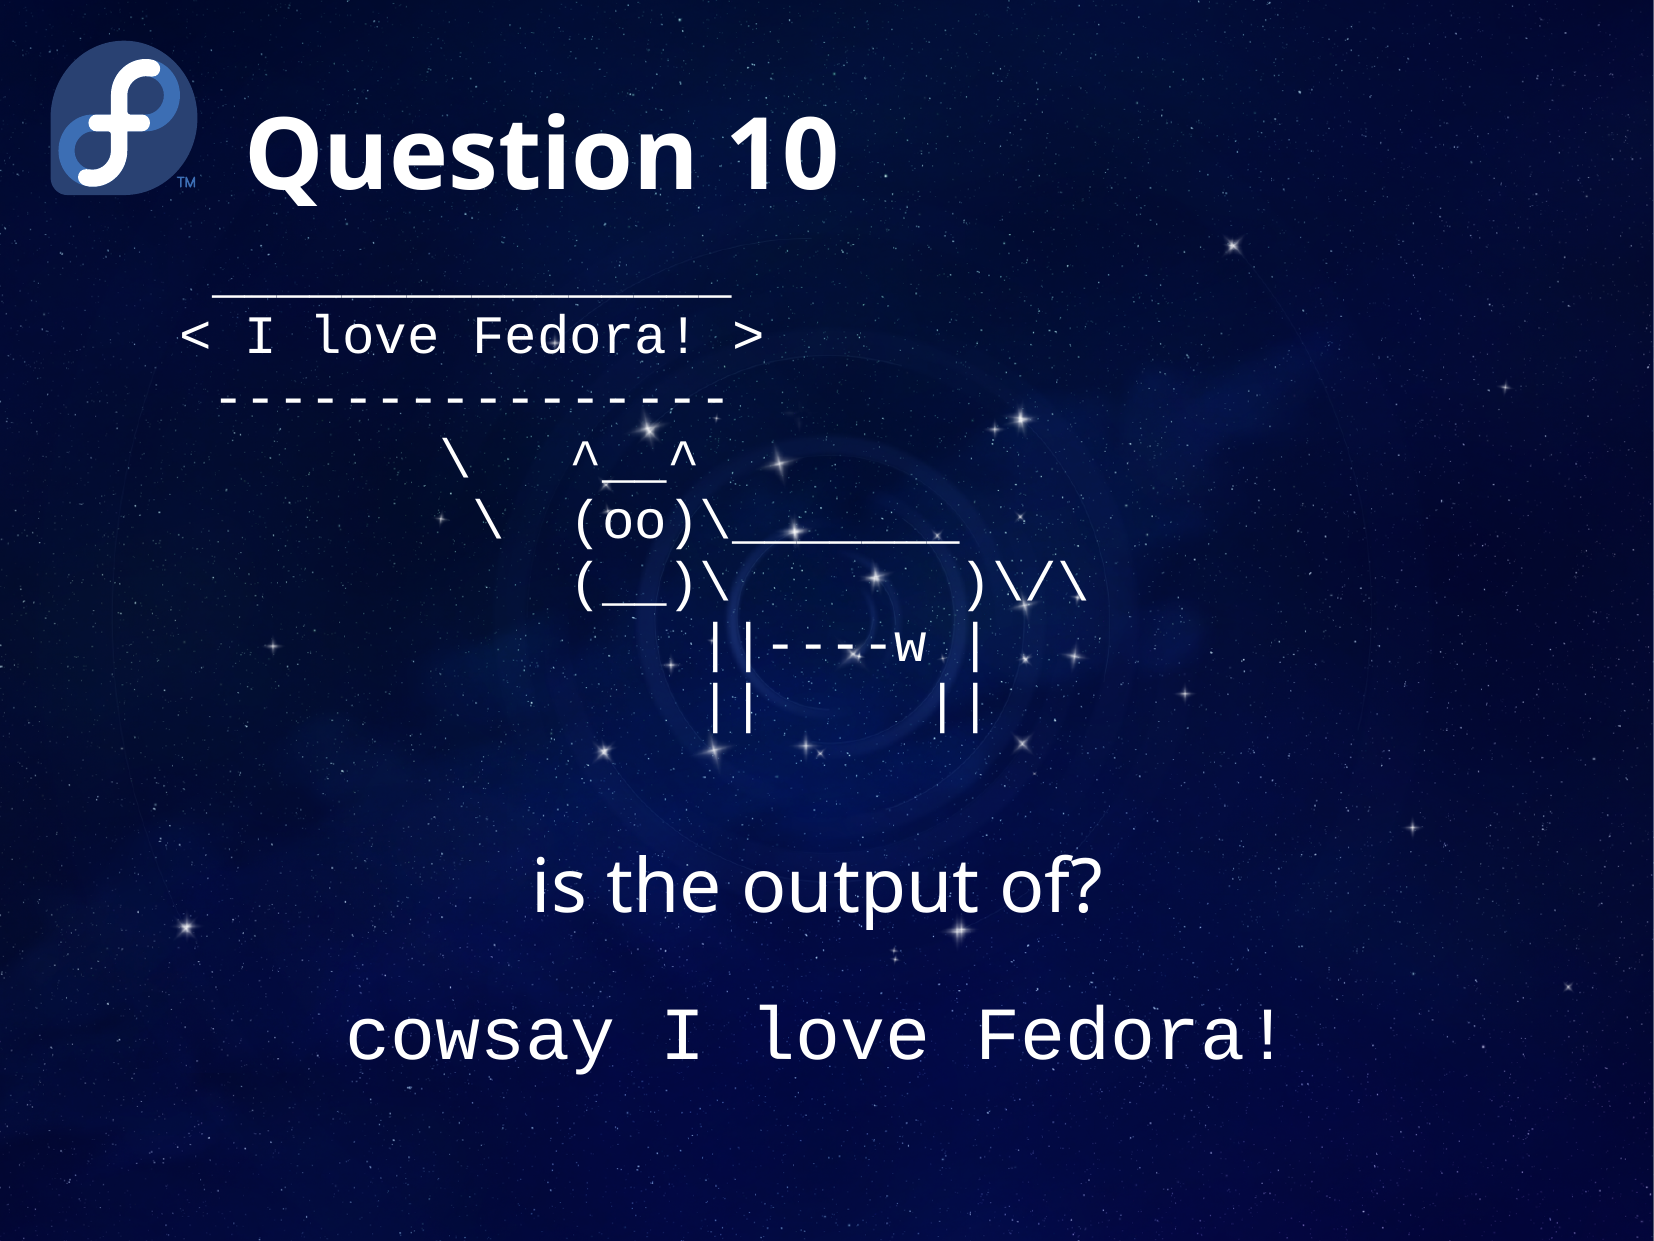

Question 10
 ________________
< I love Fedora! >
 ----------------
 \ ^__^
 \ (oo)\_______
 (__)\ )\/\
 ||----w |
 || ||
is the output of?
cowsay I love Fedora!